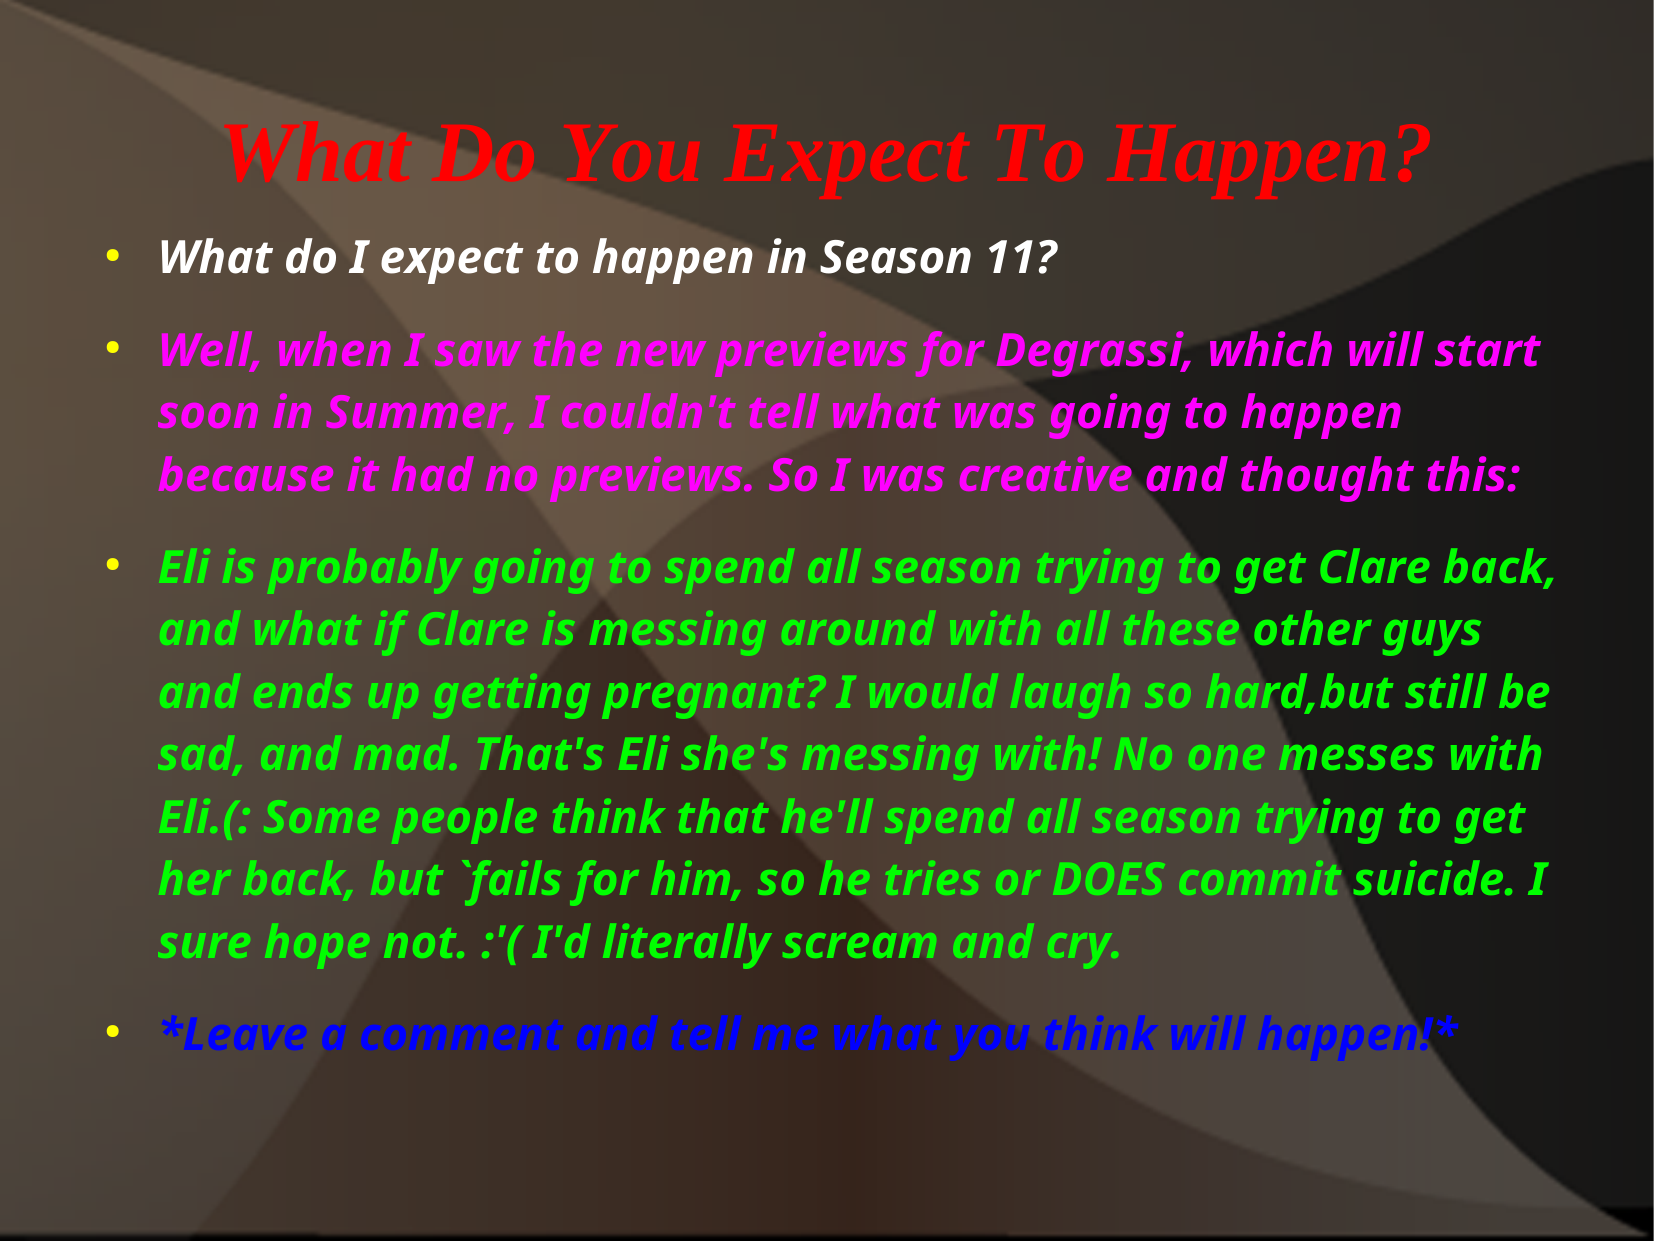

# What Do You Expect To Happen?
What do I expect to happen in Season 11?
Well, when I saw the new previews for Degrassi, which will start soon in Summer, I couldn't tell what was going to happen because it had no previews. So I was creative and thought this:
Eli is probably going to spend all season trying to get Clare back, and what if Clare is messing around with all these other guys and ends up getting pregnant? I would laugh so hard,but still be sad, and mad. That's Eli she's messing with! No one messes with Eli.(: Some people think that he'll spend all season trying to get her back, but `fails for him, so he tries or DOES commit suicide. I sure hope not. :'( I'd literally scream and cry.
*Leave a comment and tell me what you think will happen!*